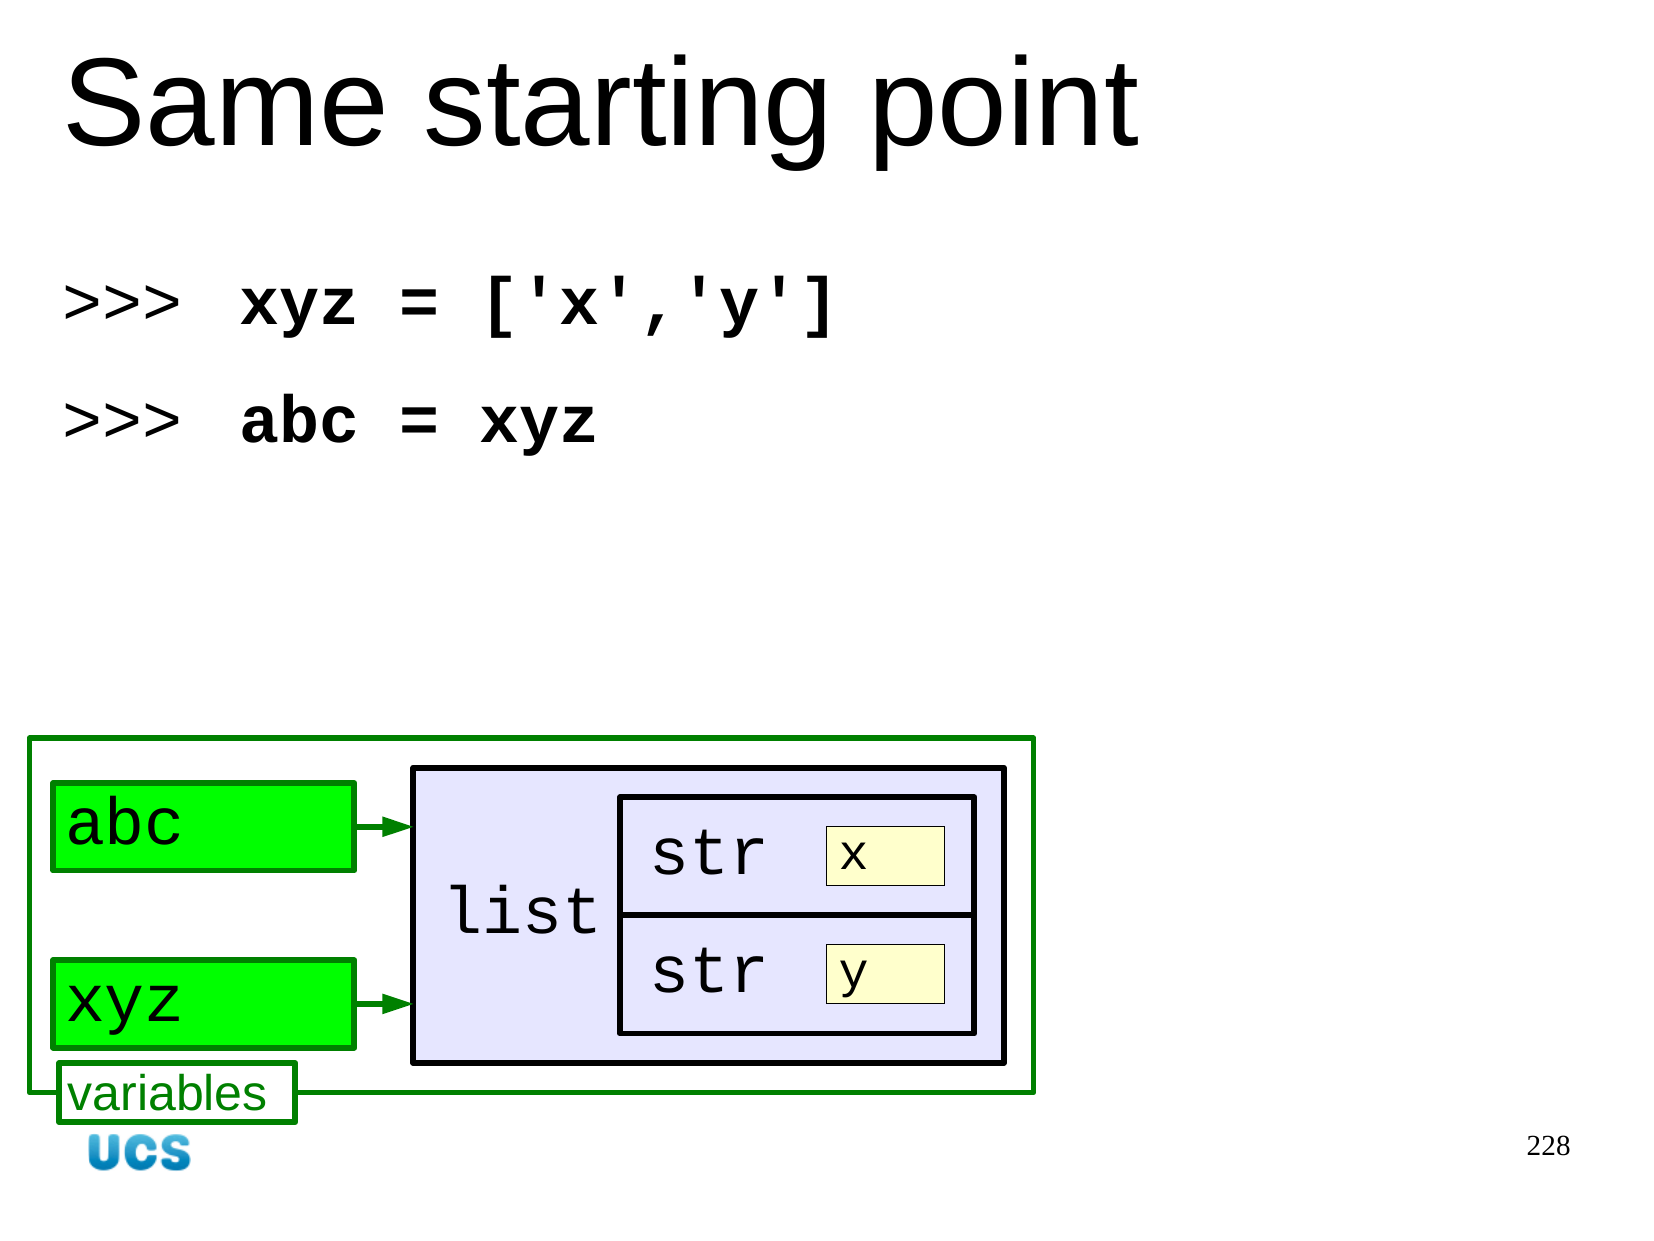

Same starting point
>>>
xyz =
['x','y']
>>>
abc =
xyz
list
abc
str
x
str
y
xyz
variables
228